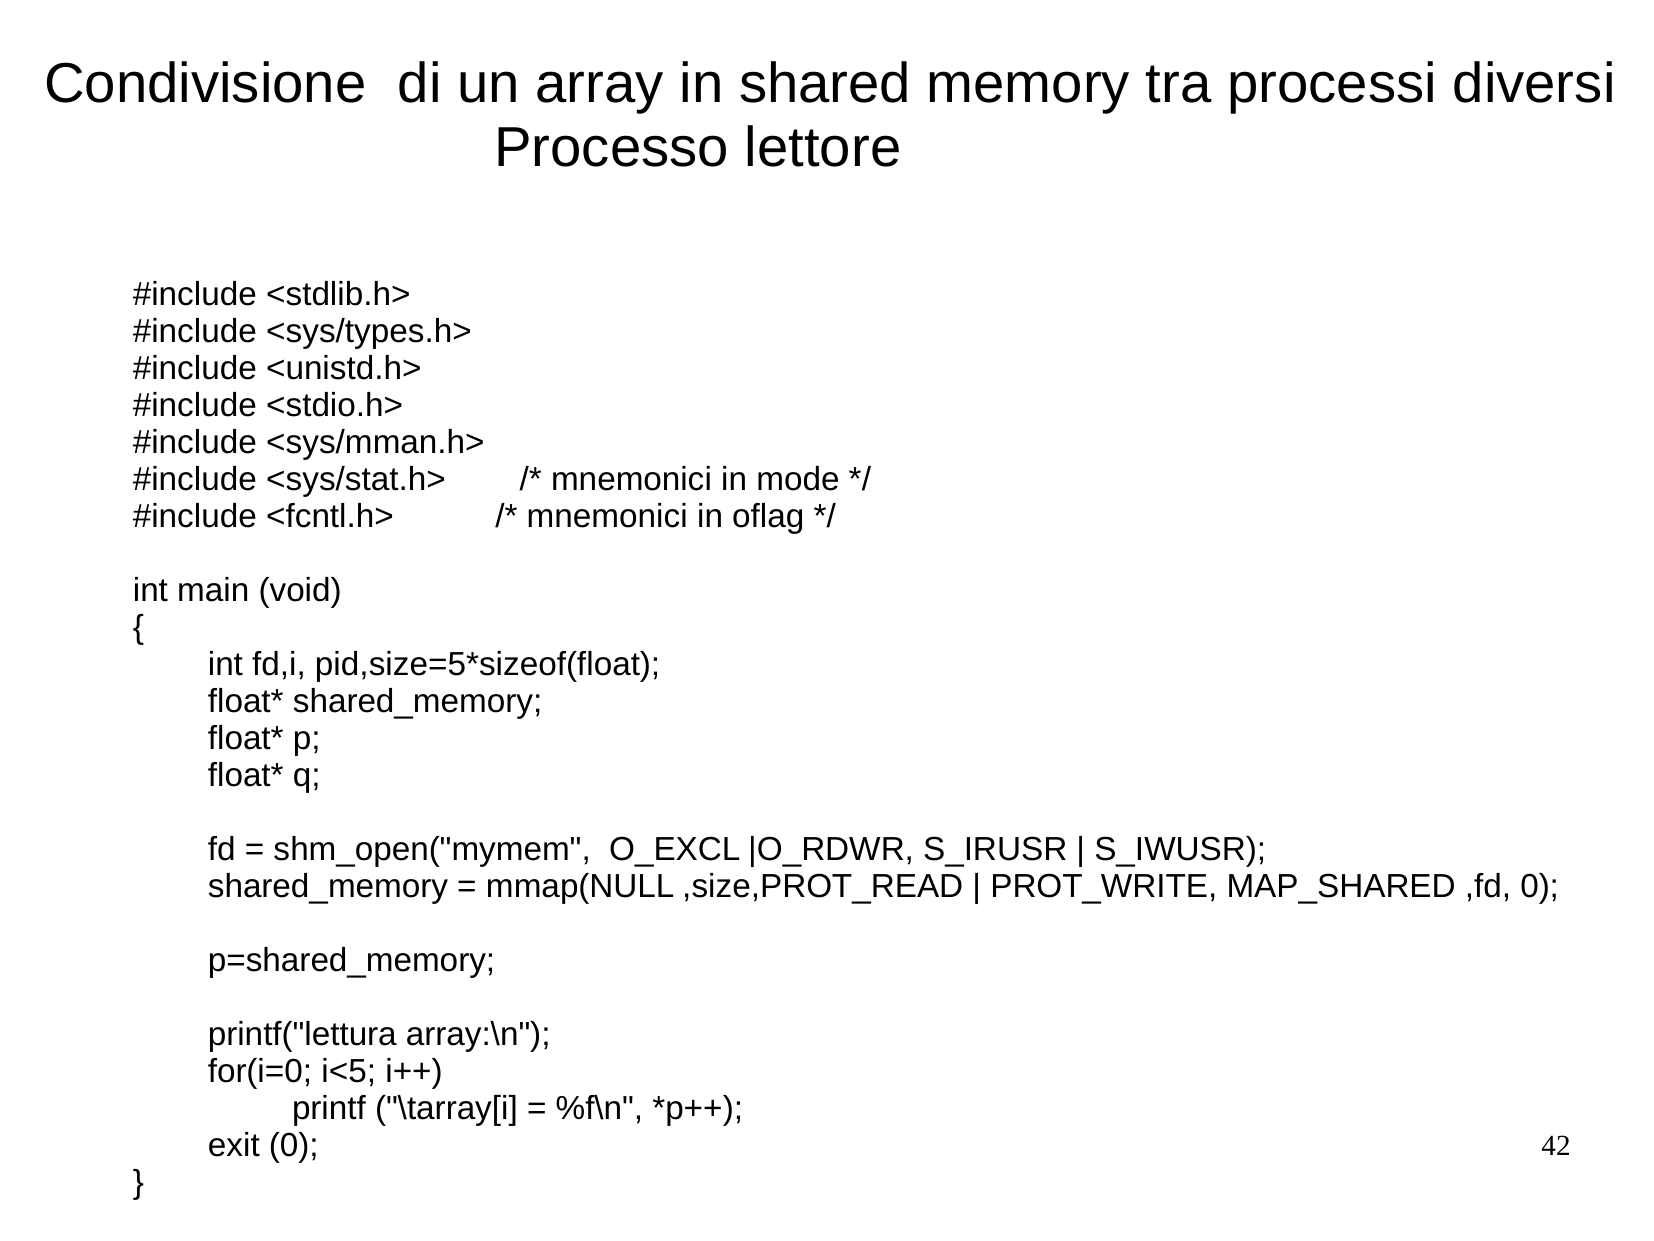

Condivisione di un array in shared memory tra processi diversi
						Processo lettore
#
#include <stdlib.h>
#include <sys/types.h>
#include <unistd.h>
#include <stdio.h>
#include <sys/mman.h>
#include <sys/stat.h> /* mnemonici in mode */
#include <fcntl.h> /* mnemonici in oflag */
int main (void)
{
	int fd,i, pid,size=5*sizeof(float);
	float* shared_memory;
	float* p;
	float* q;
	fd = shm_open("mymem", O_EXCL |O_RDWR, S_IRUSR | S_IWUSR);
	shared_memory = mmap(NULL ,size,PROT_READ | PROT_WRITE, MAP_SHARED ,fd, 0);
	p=shared_memory;
	printf("lettura array:\n");
	for(i=0; i<5; i++)
		 printf ("\tarray[i] = %f\n", *p++);
	exit (0);
}
42